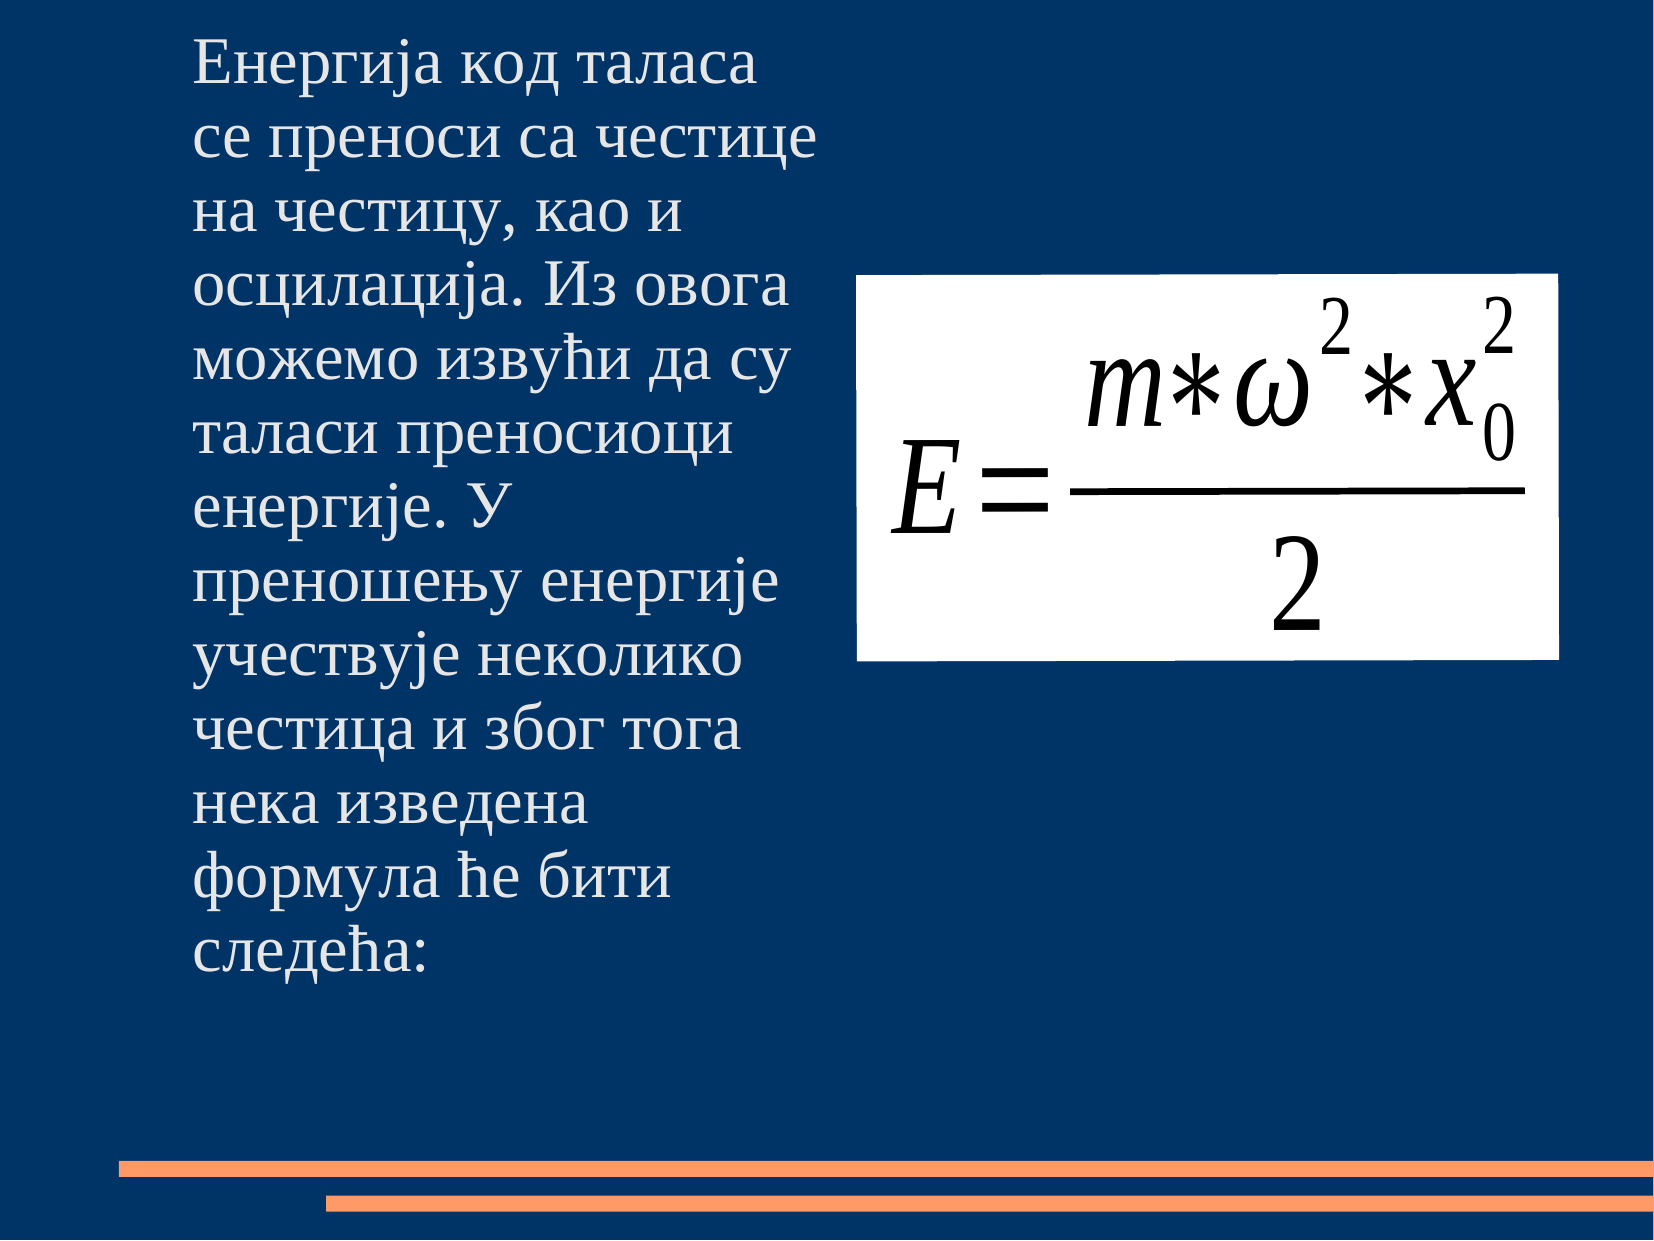

# Енергија код таласа се преноси са честице на честицу, као и осцилација. Из овога можемо извући да су таласи преносиоци енергије. У преношењу енергије учествује неколико честица и због тога нека изведена формула ће бити следећа: